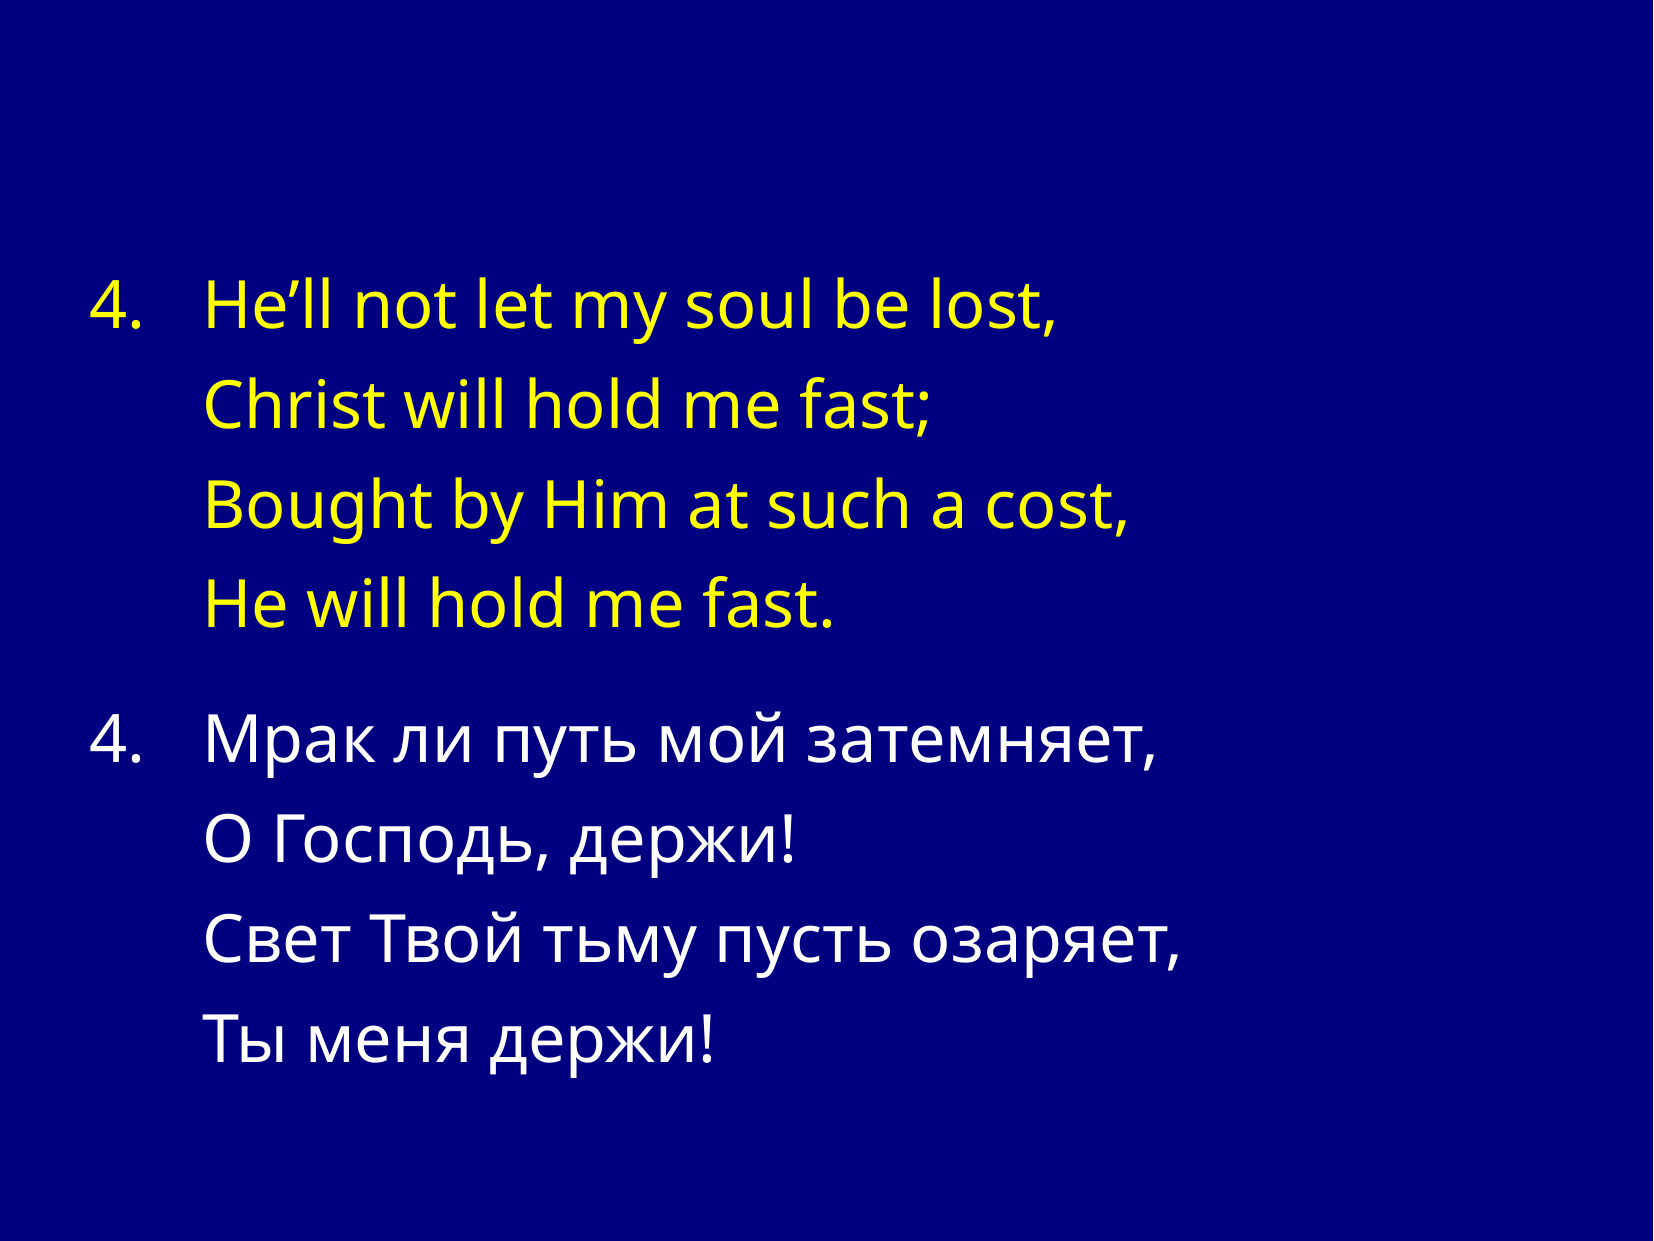

4.	He’ll not let my soul be lost,
	Christ will hold me fast;
	Bought by Him at such a cost,
	He will hold me fast.
4.	Мрак ли путь мой затемняет,
	О Господь, держи!
	Свет Твой тьму пусть озаряет,
	Ты меня держи!